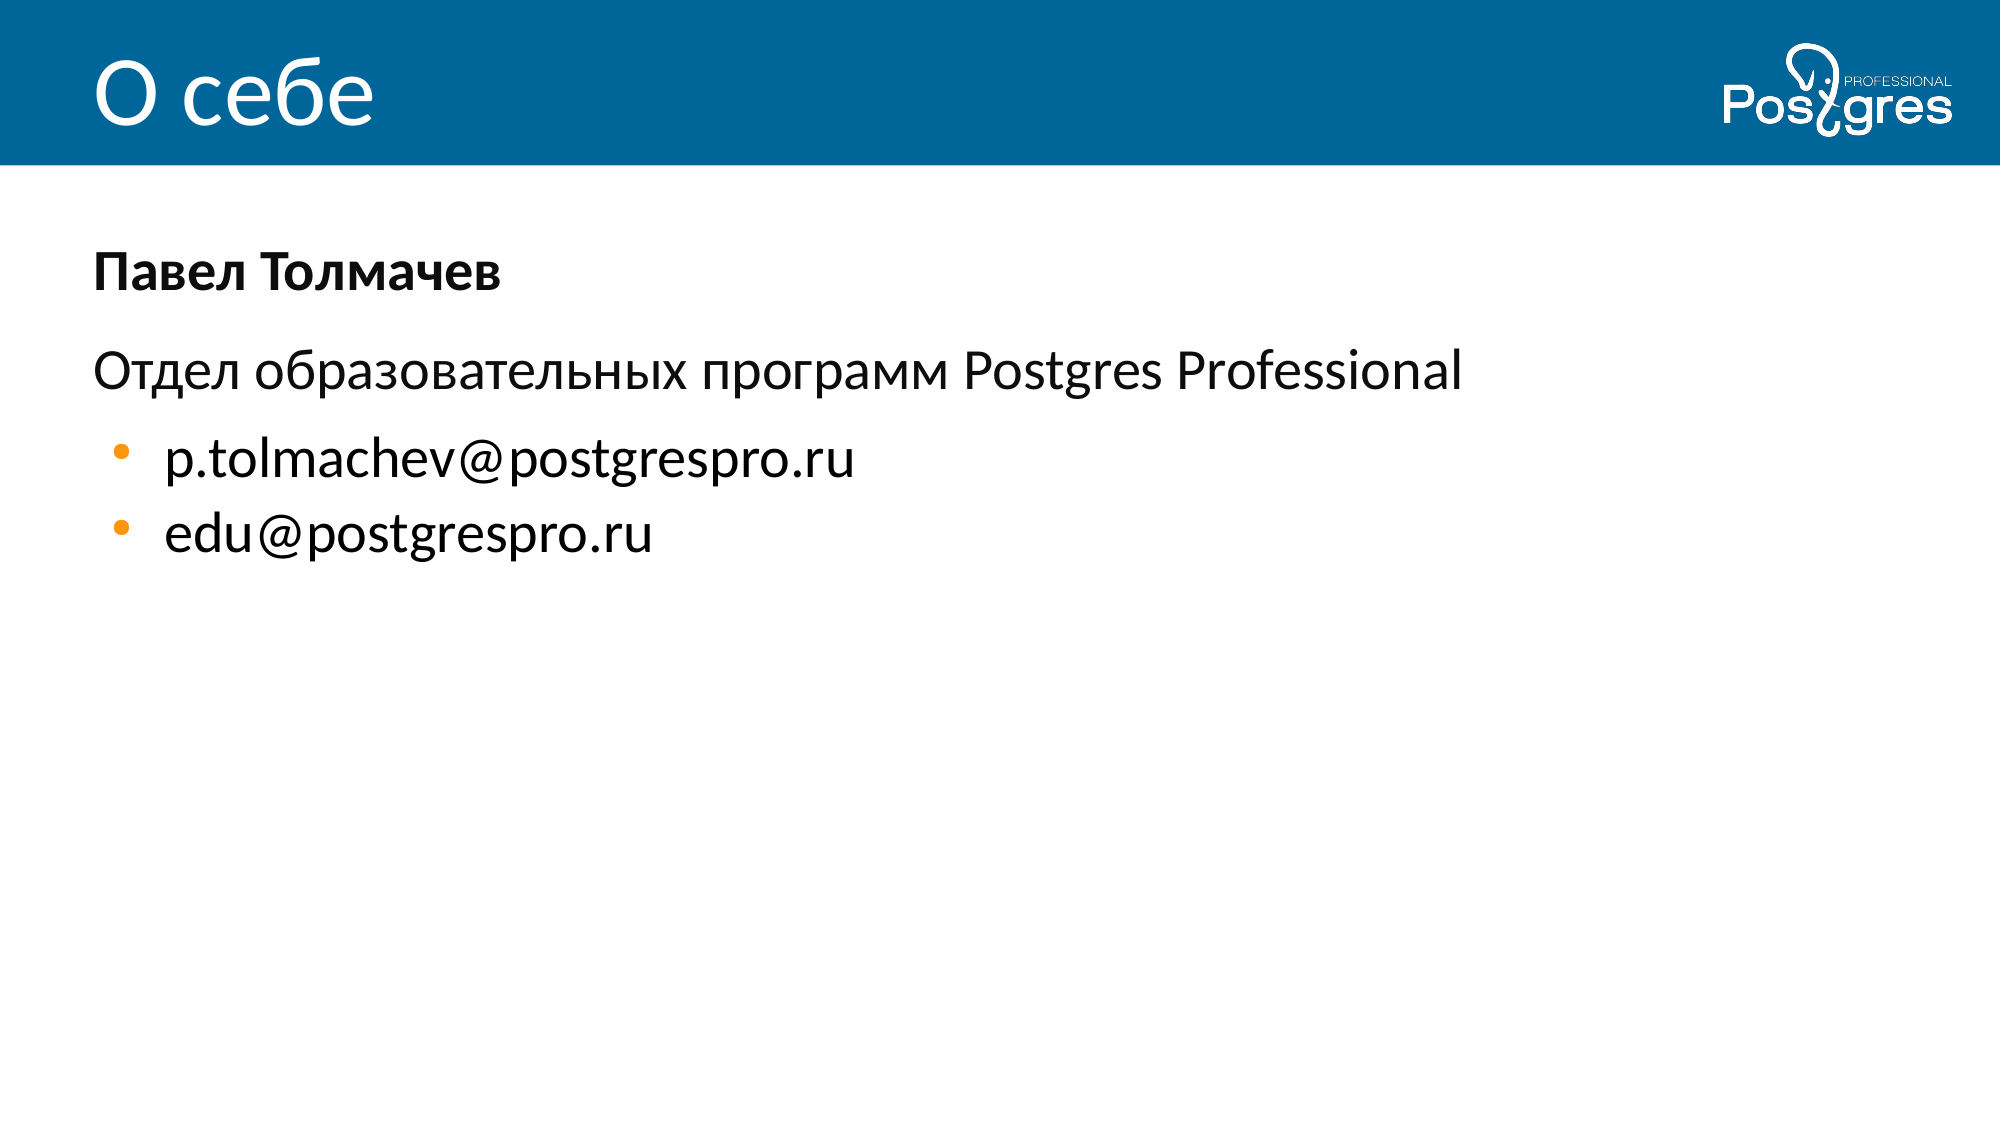

# О себе
Павел Толмачев
Отдел образовательных программ Postgres Professional
p.tolmachev@postgrespro.ru
edu@postgrespro.ru